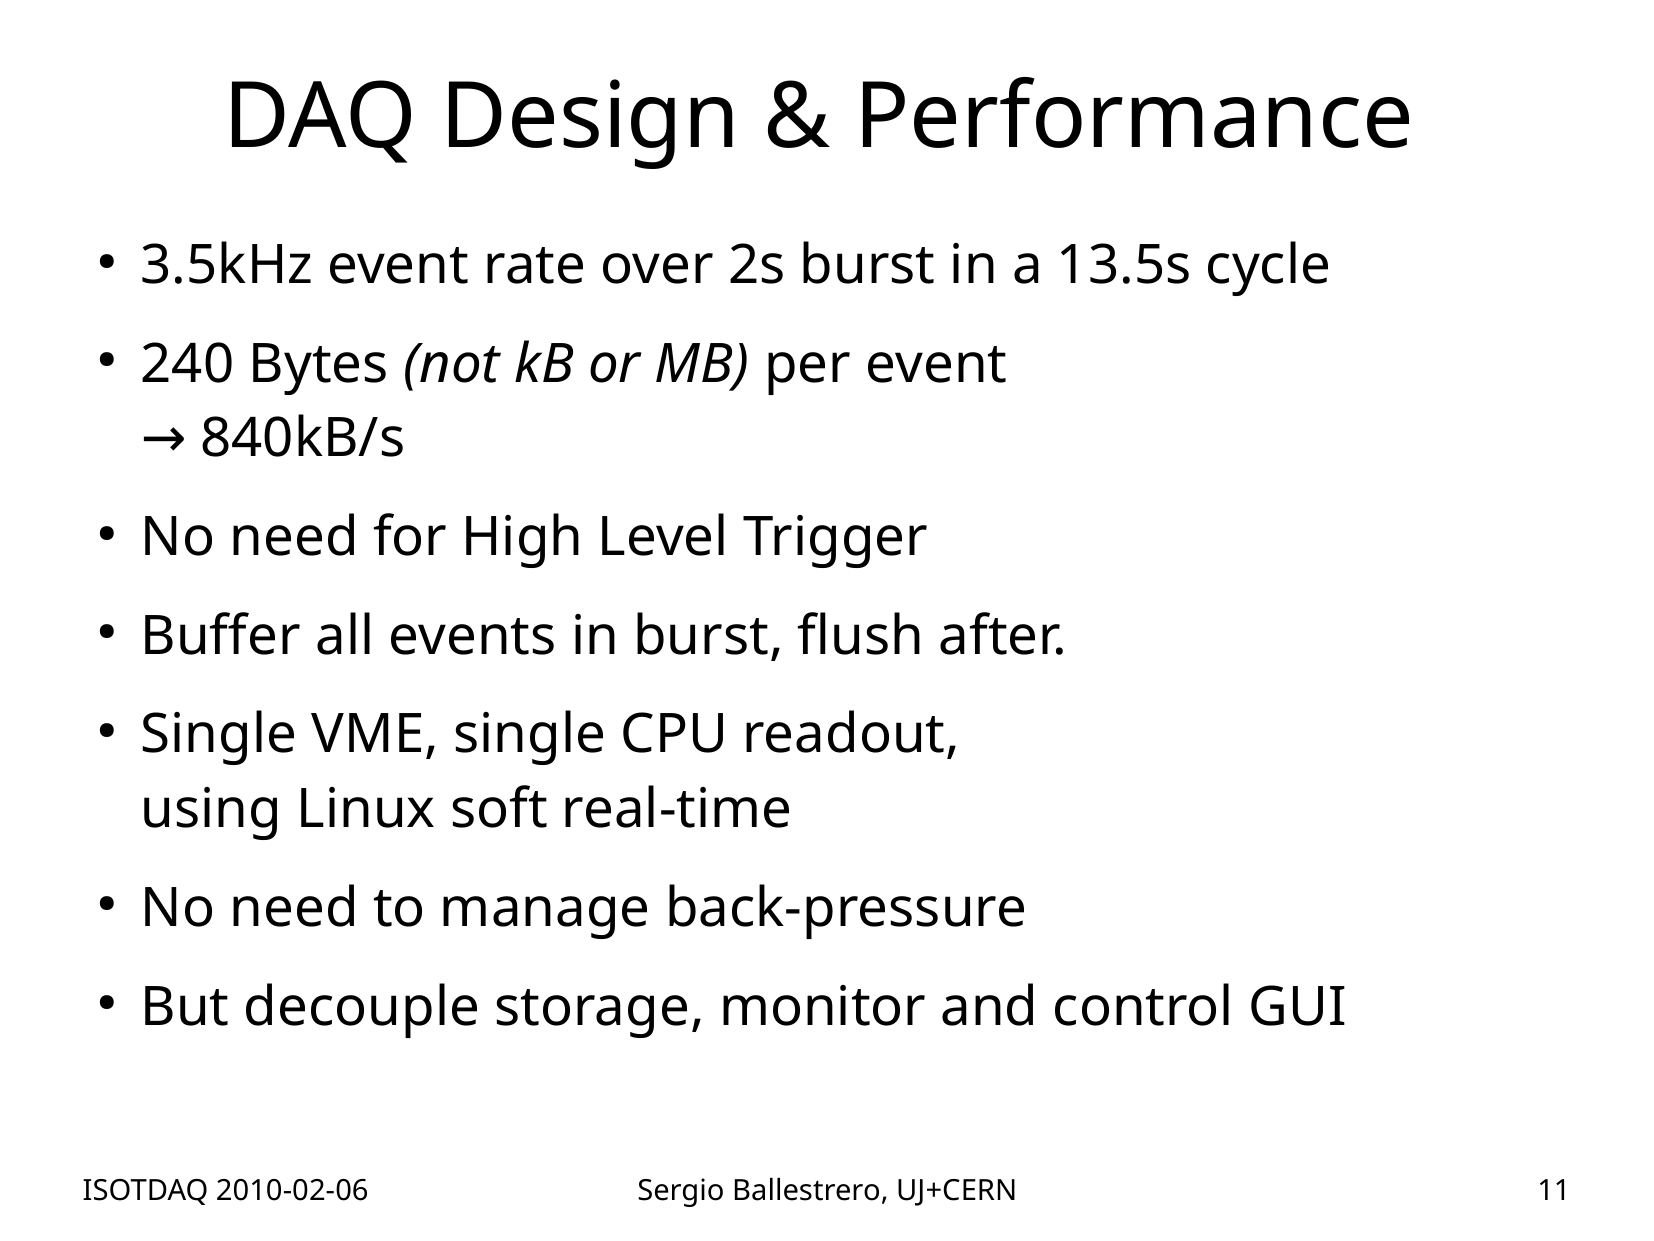

# DAQ Design & Performance
3.5kHz event rate over 2s burst in a 13.5s cycle
240 Bytes (not kB or MB) per event
→ 840kB/s
No need for High Level Trigger
Buffer all events in burst, flush after.
Single VME, single CPU readout,
using Linux soft real-time
No need to manage back-pressure
But decouple storage, monitor and control GUI
ISOTDAQ - Ankara 2010-02-05
11